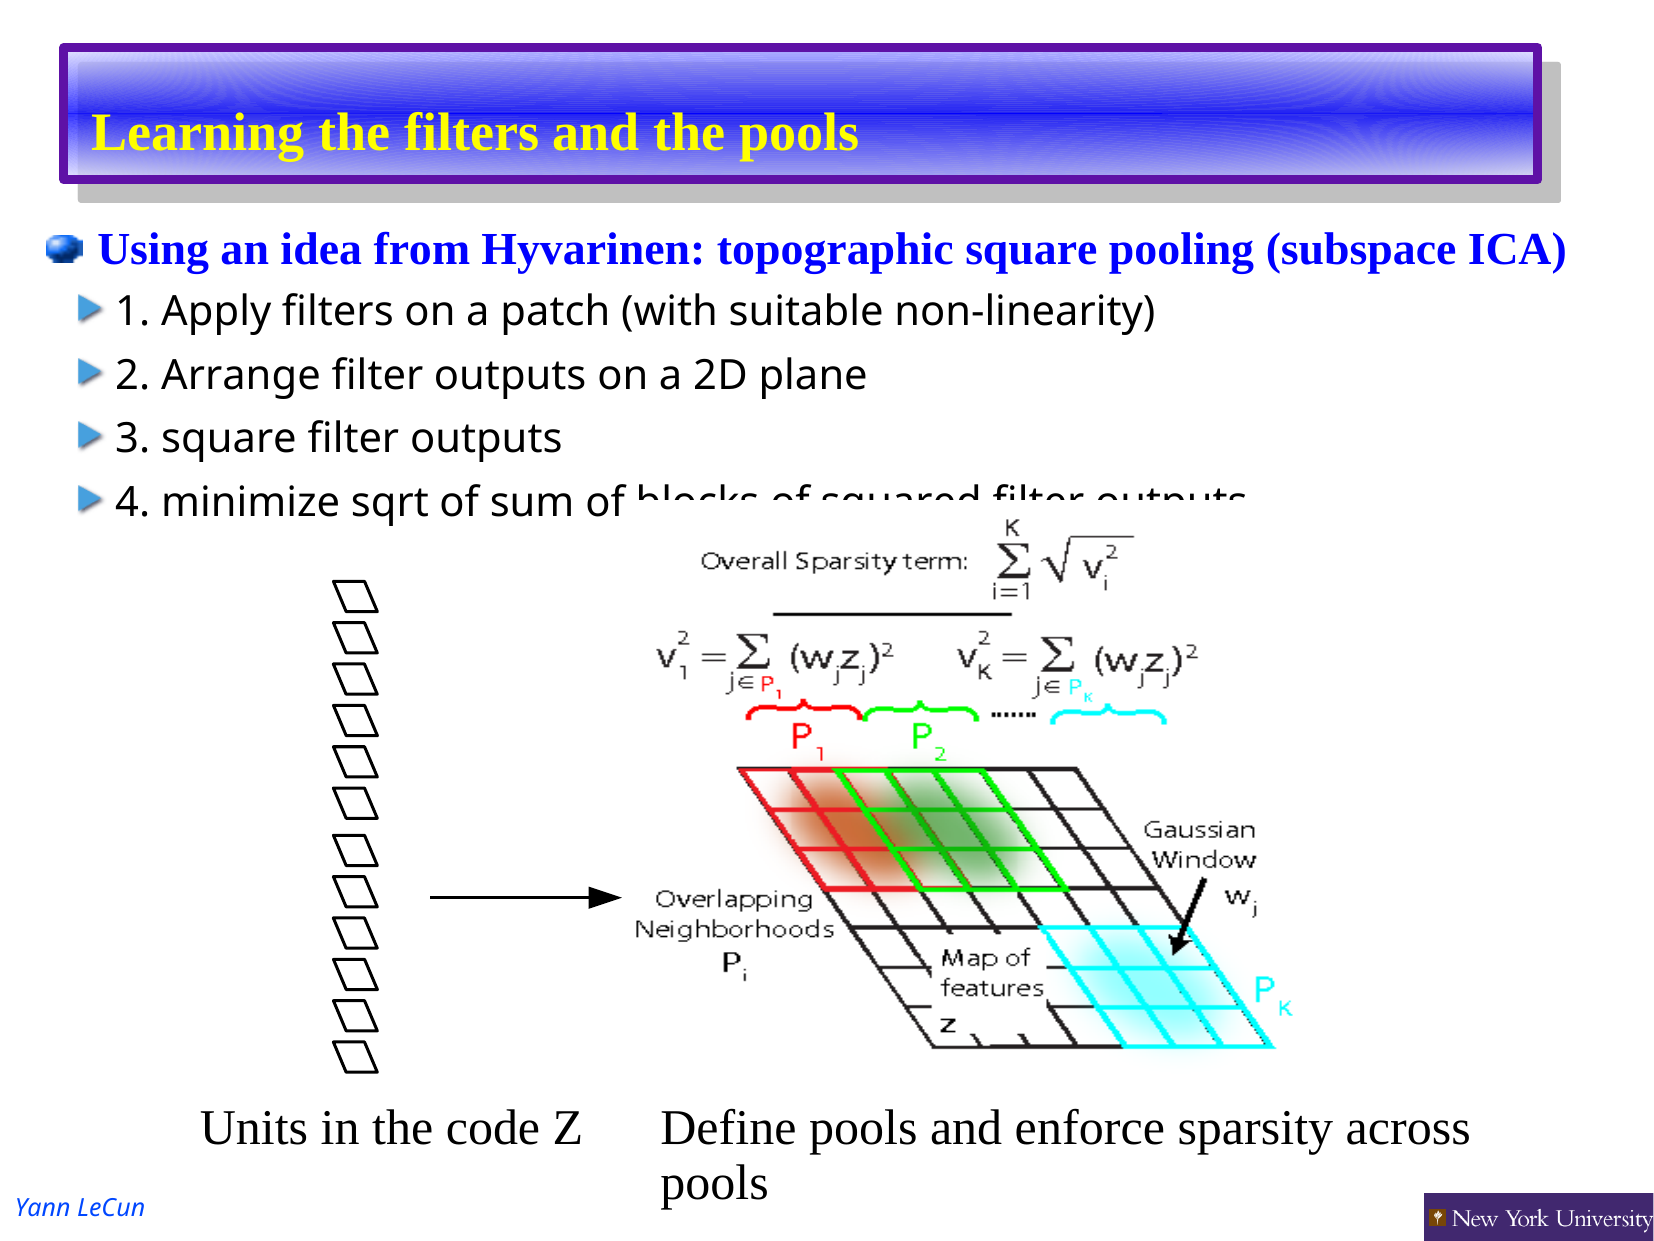

# Learning the filters and the pools
Using an idea from Hyvarinen: topographic square pooling (subspace ICA)
1. Apply filters on a patch (with suitable non-linearity)
2. Arrange filter outputs on a 2D plane
3. square filter outputs
4. minimize sqrt of sum of blocks of squared filter outputs
Units in the code Z
Define pools and enforce sparsity across pools